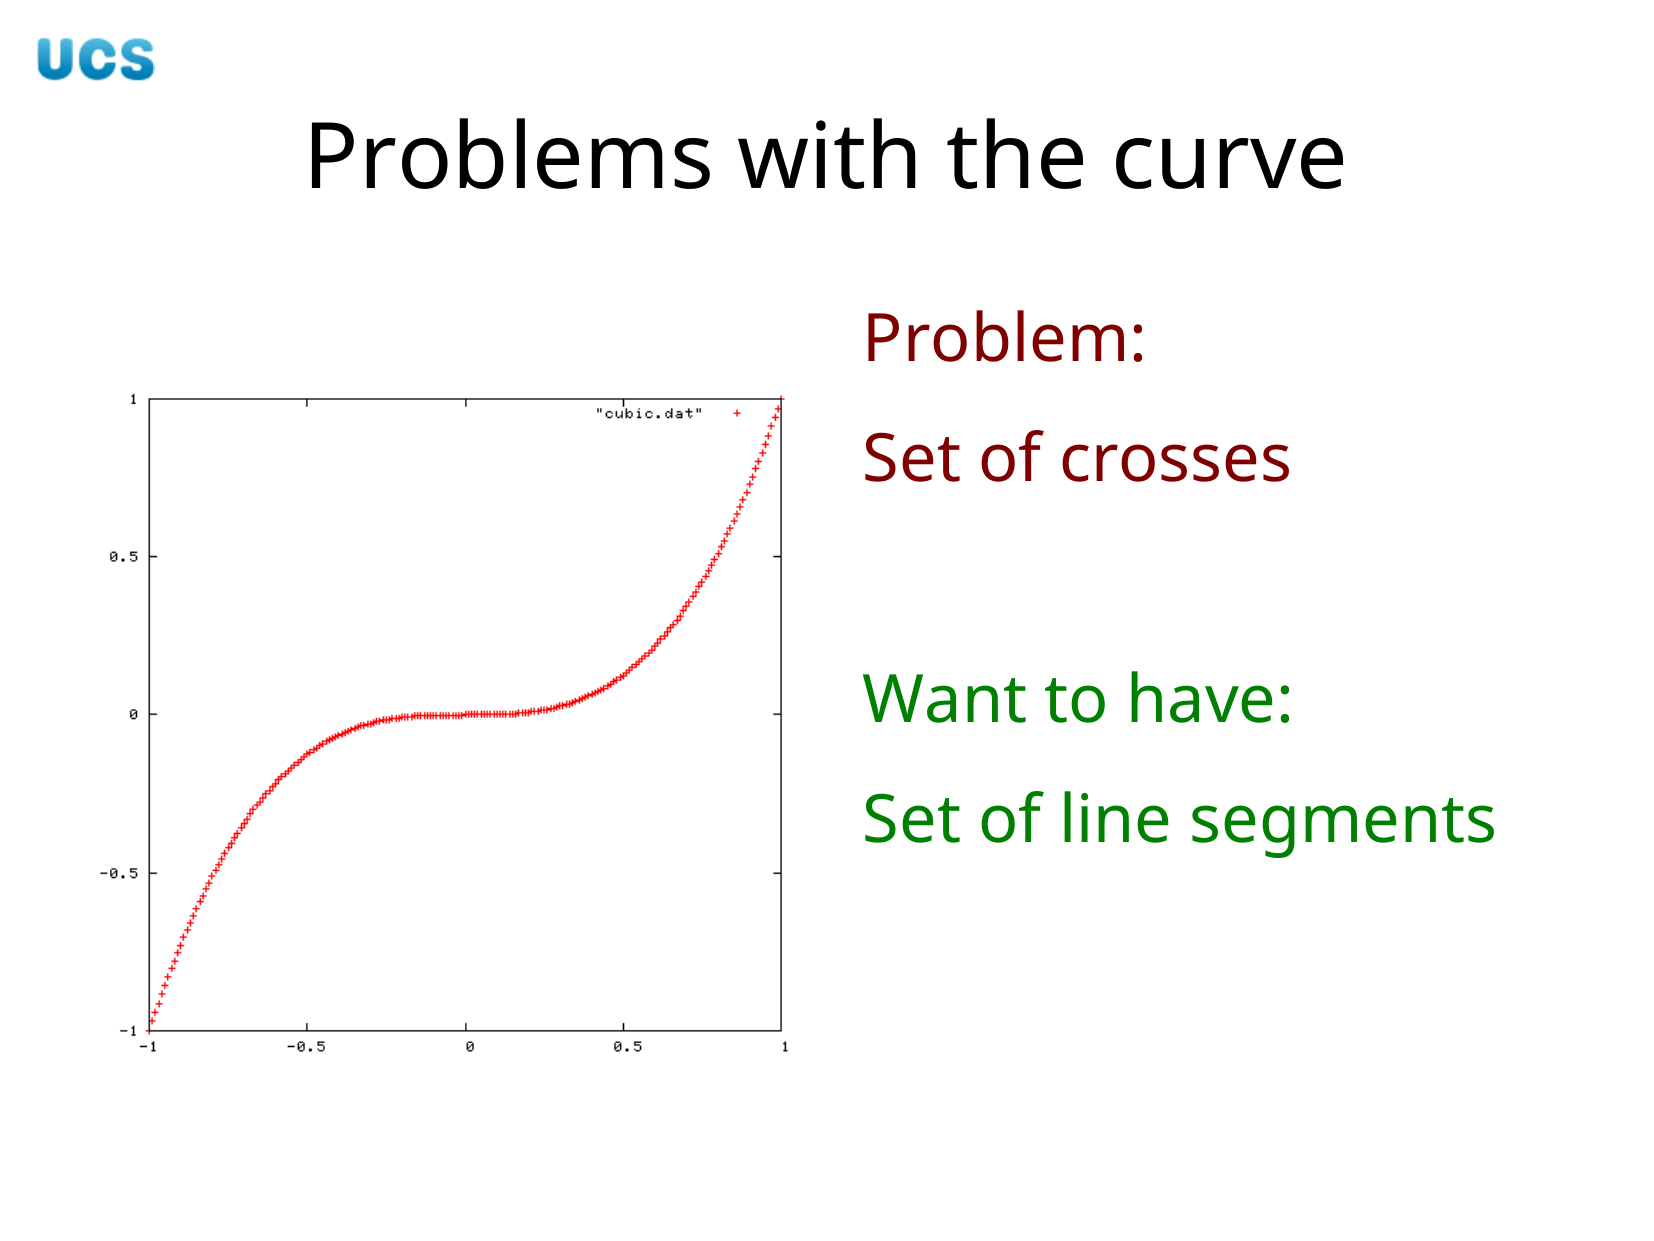

# Problems with the curve
Problem:
Set of crosses
Want to have:
Set of line segments